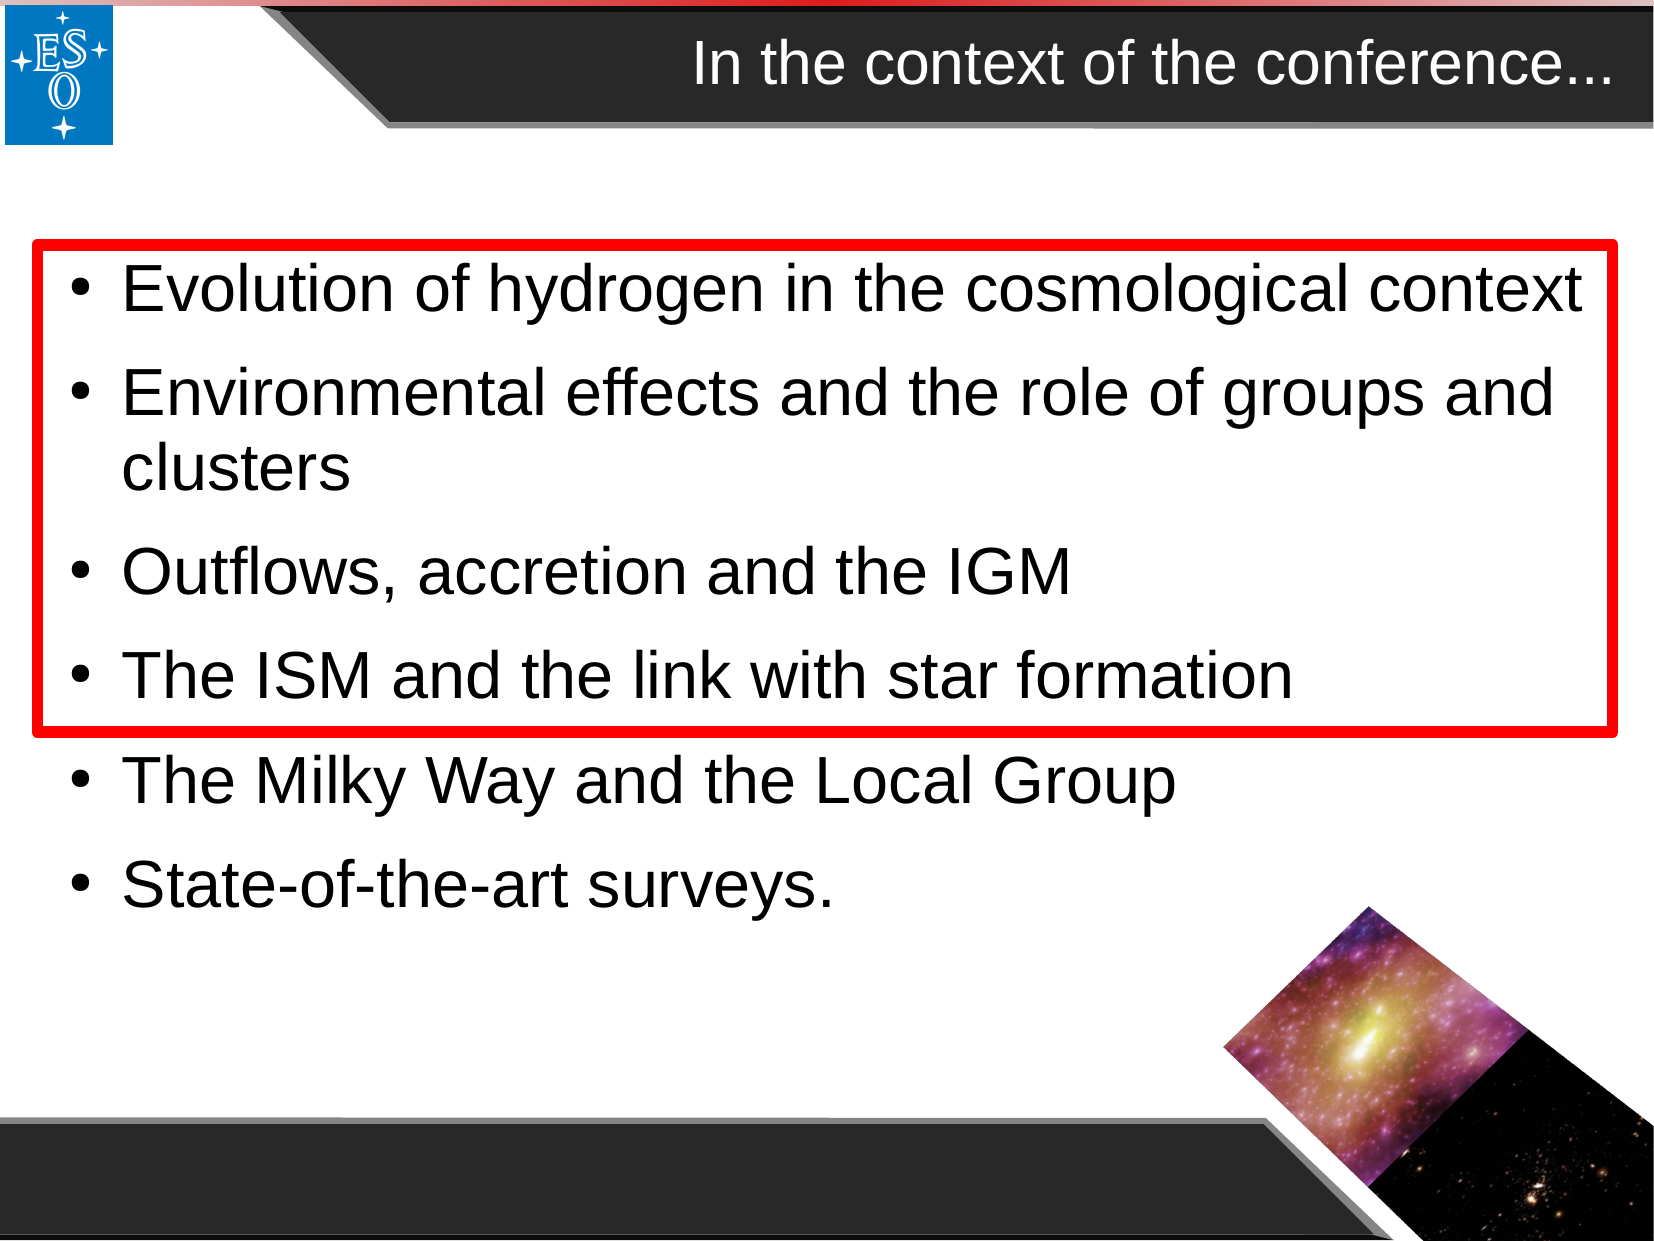

In the context of the conference...
# Evolution of hydrogen in the cosmological context
Environmental effects and the role of groups and clusters
Outflows, accretion and the IGM
The ISM and the link with star formation
The Milky Way and the Local Group
State-of-the-art surveys.